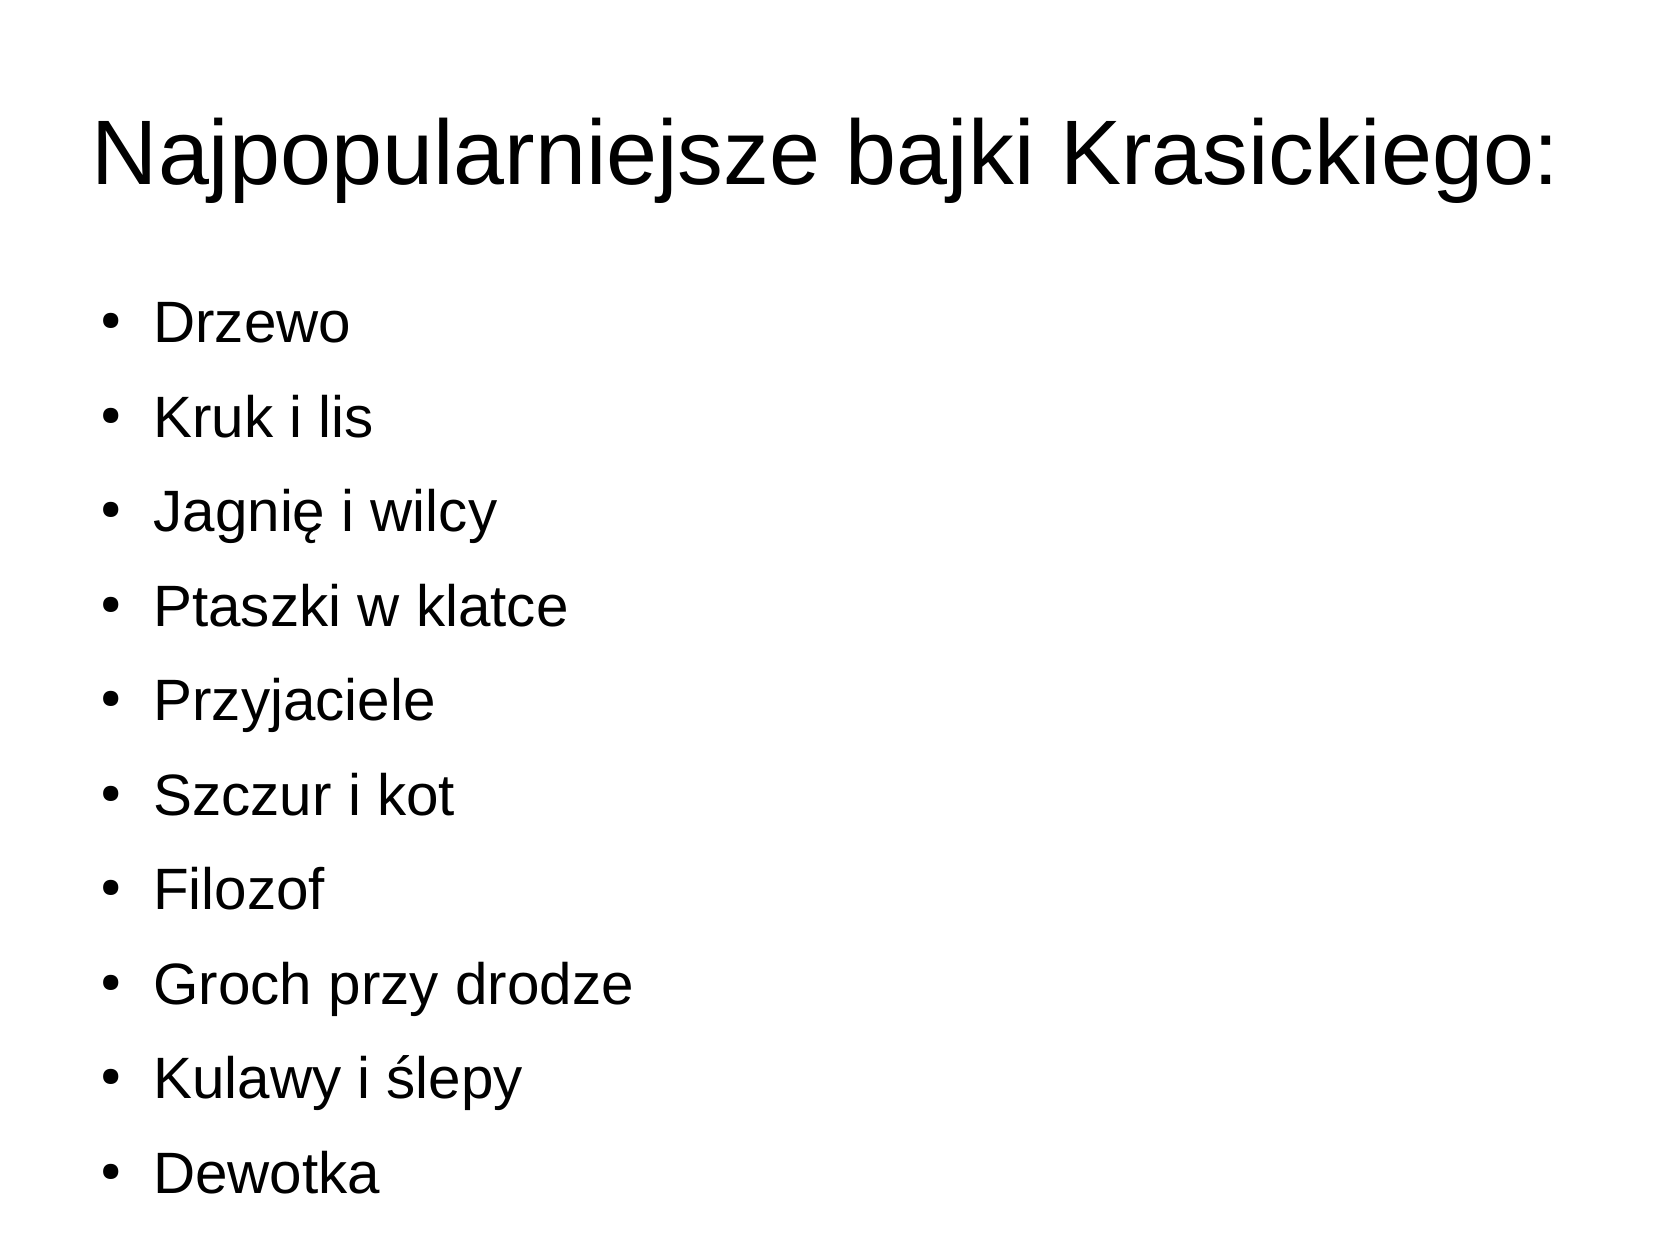

# Najpopularniejsze bajki Krasickiego:
Drzewo
Kruk i lis
Jagnię i wilcy
Ptaszki w klatce
Przyjaciele
Szczur i kot
Filozof
Groch przy drodze
Kulawy i ślepy
Dewotka